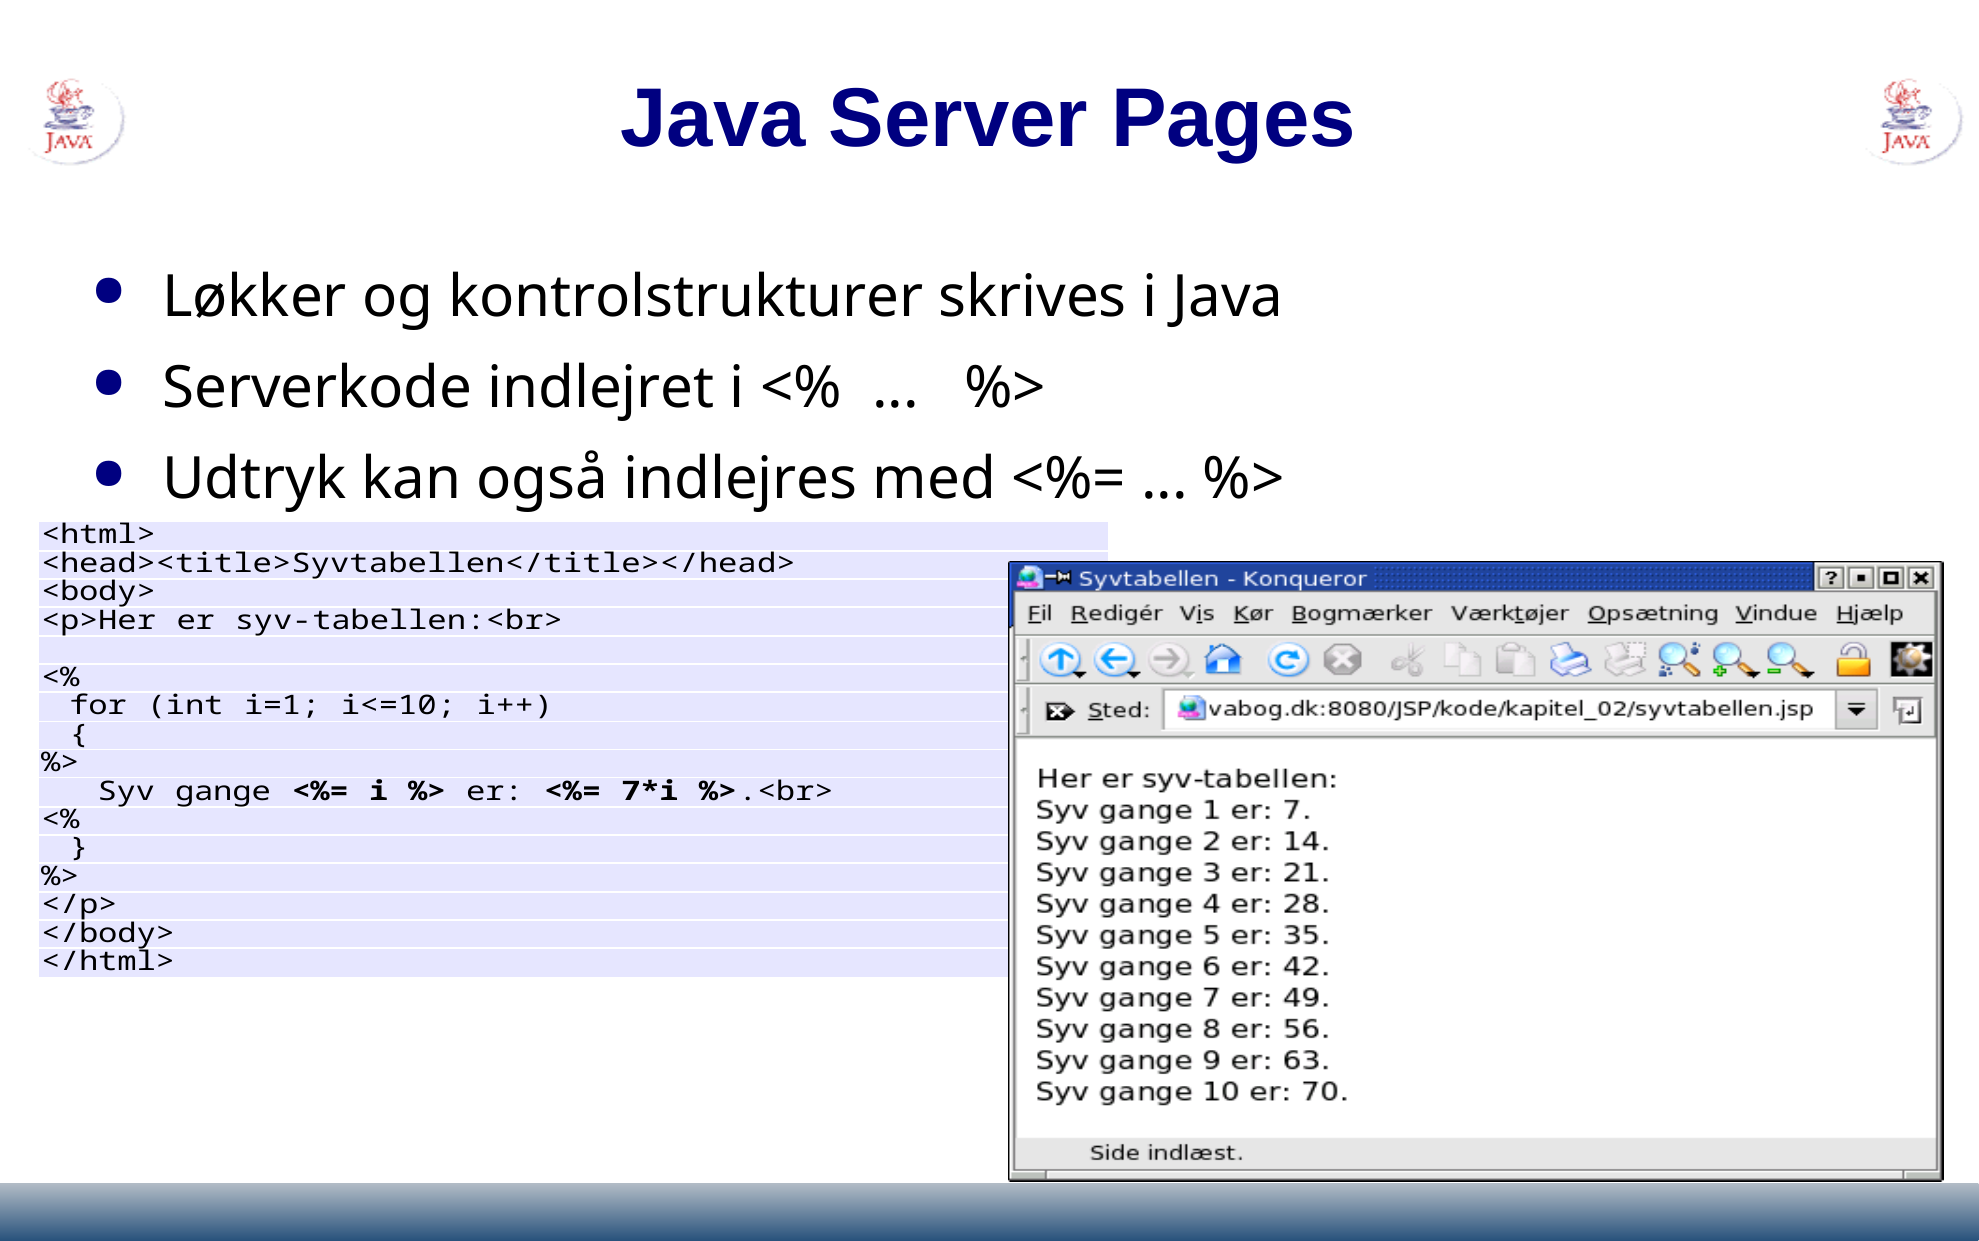

# Java Server Pages
Løkker og kontrolstrukturer skrives i Java
Serverkode indlejret i <% ... %>
Udtryk kan også indlejres med <%= ... %>